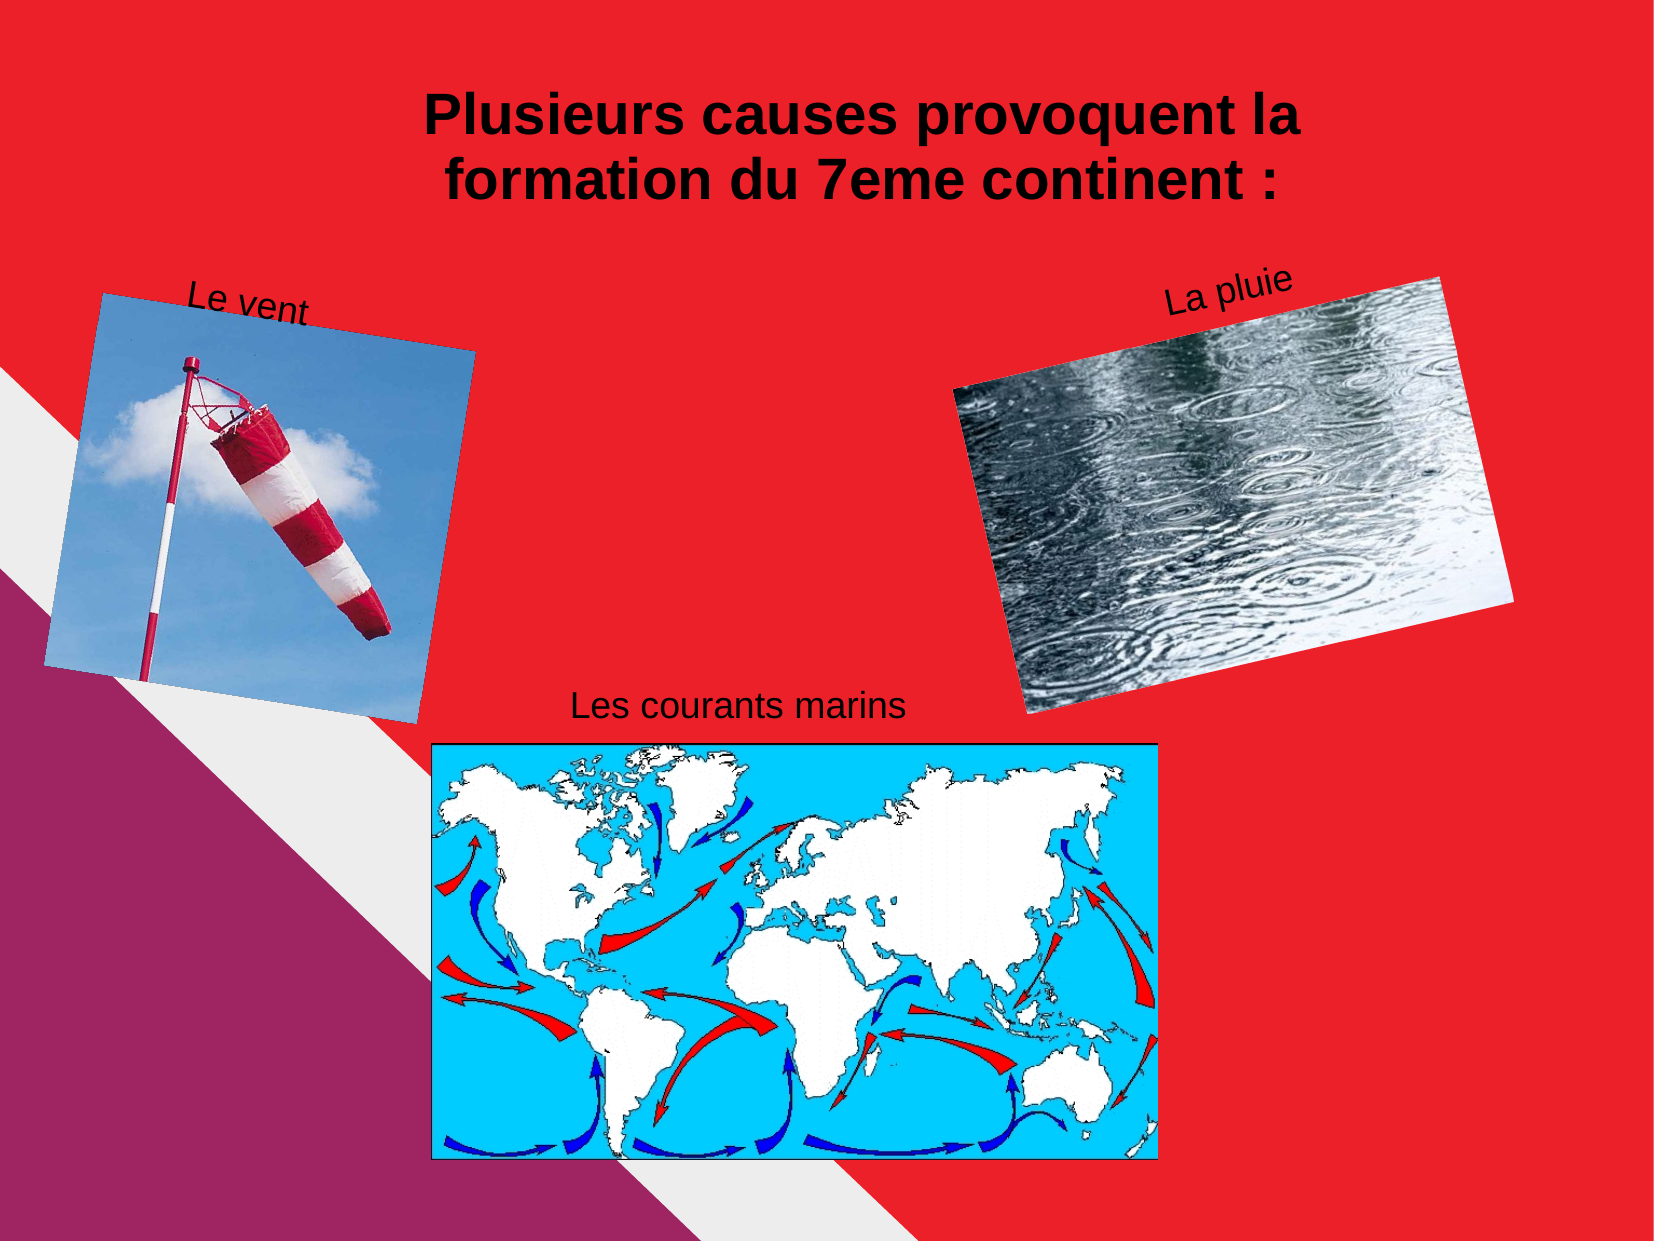

Plusieurs causes provoquent la formation du 7eme continent :
La pluie
Le vent
Les courants marins